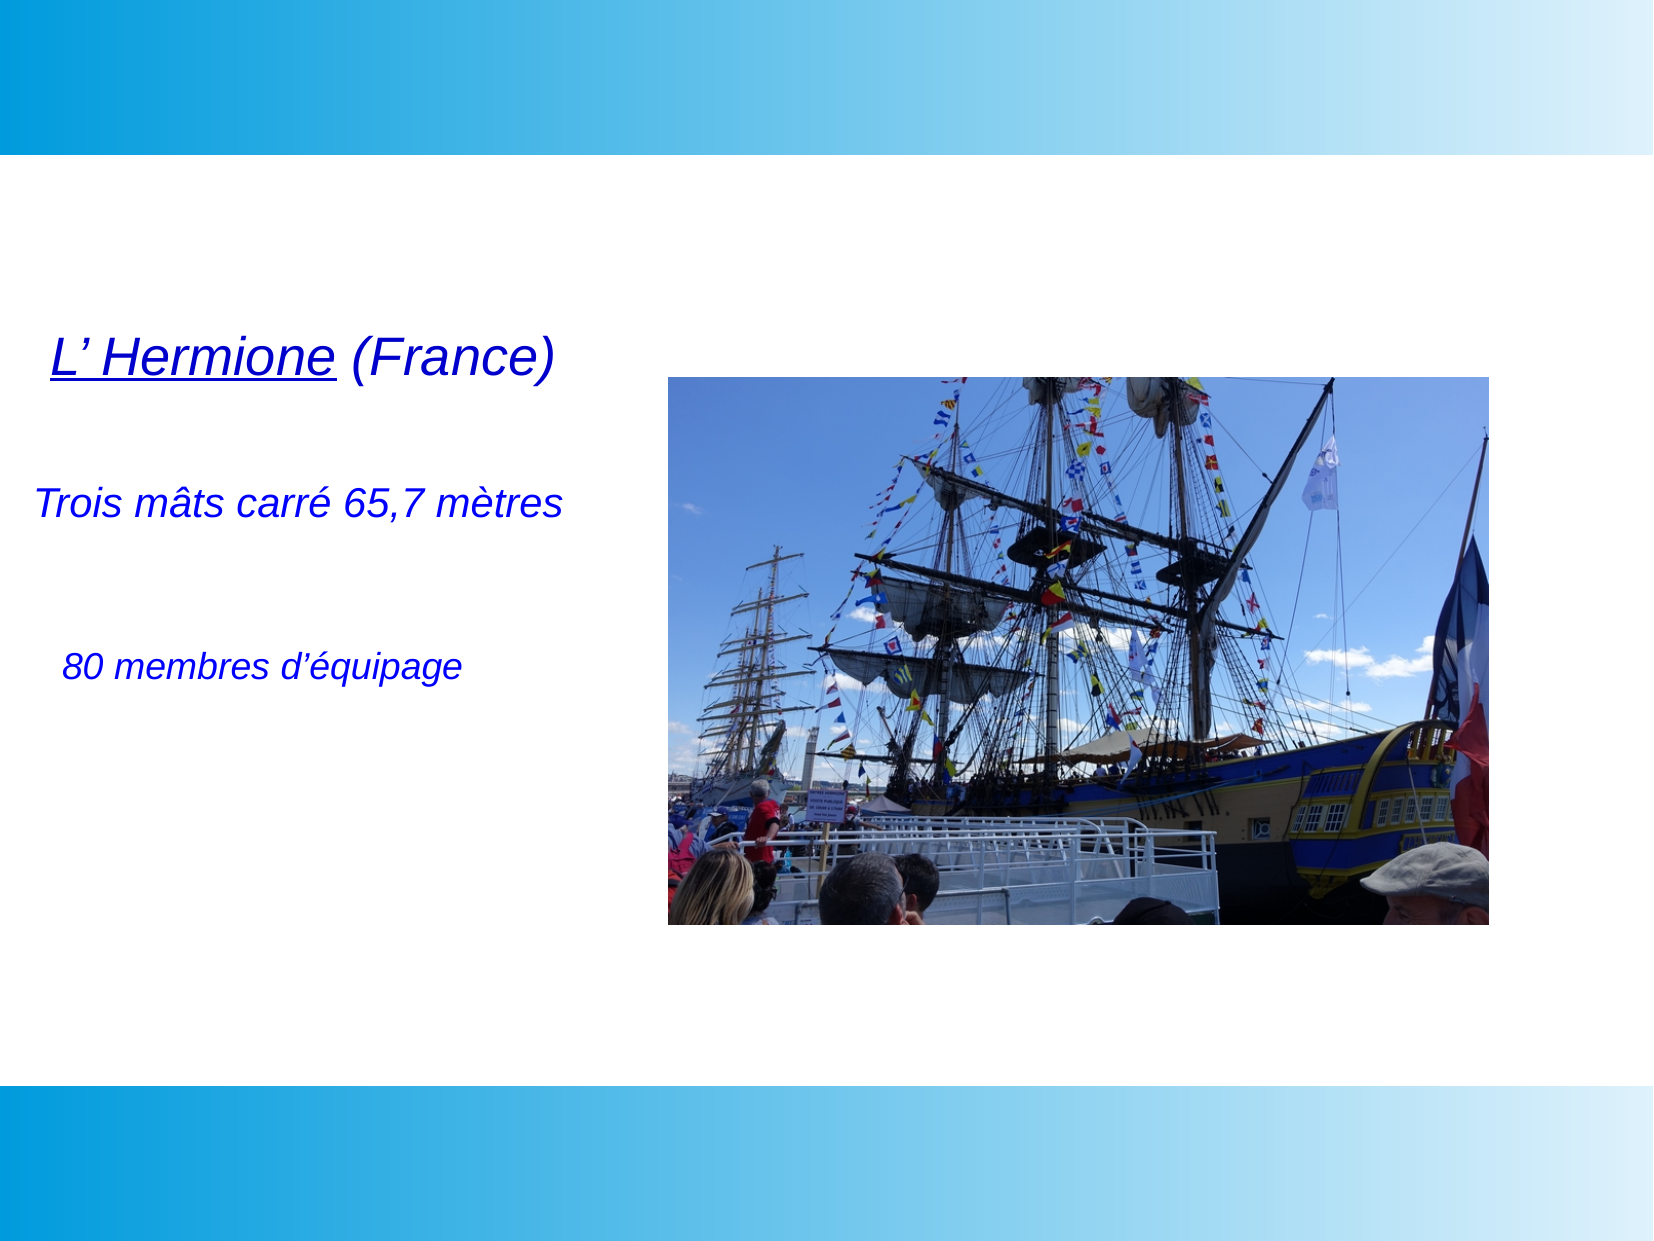

#
L’ Hermione (France)
Trois mâts carré 65,7 mètres
80 membres d’équipage